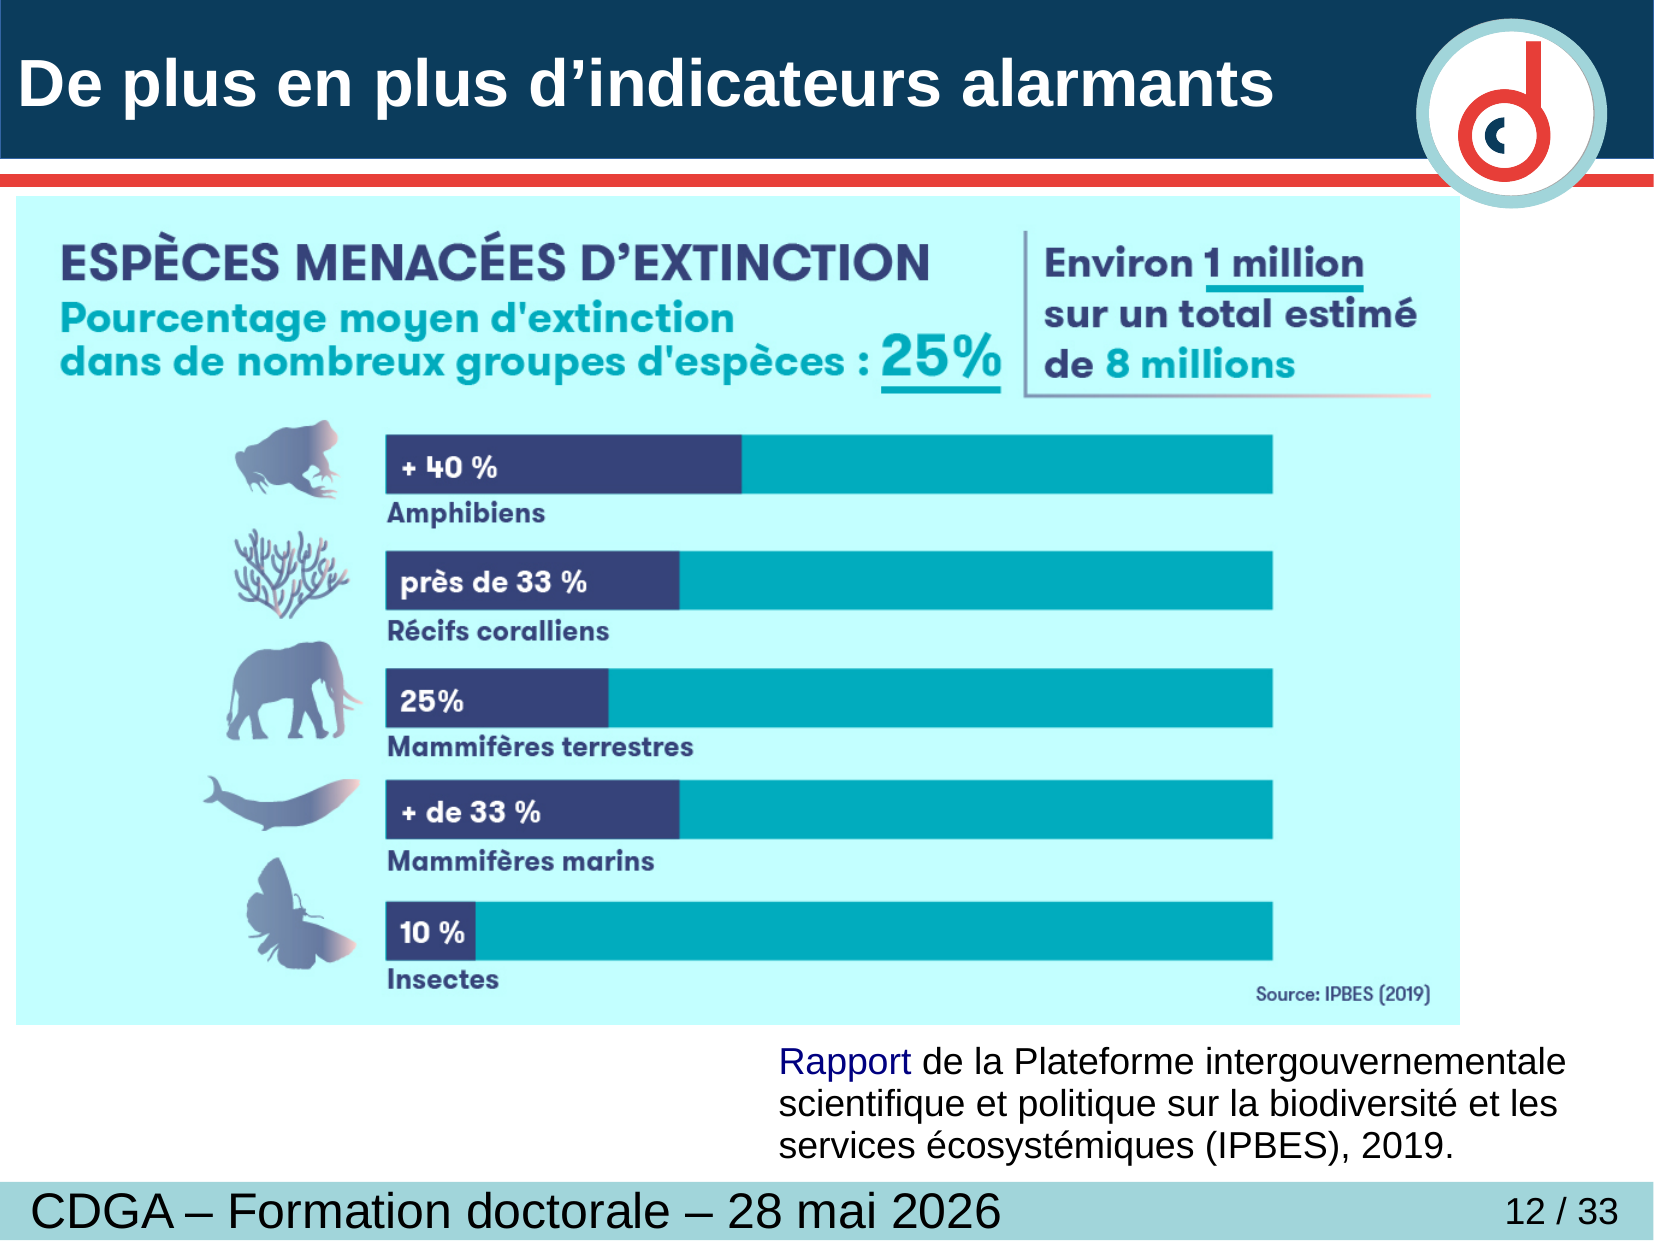

# De plus en plus d’indicateurs alarmants
Rapport de la Plateforme intergouvernementale scientifique et politique sur la biodiversité et les services écosystémiques (IPBES), 2019.